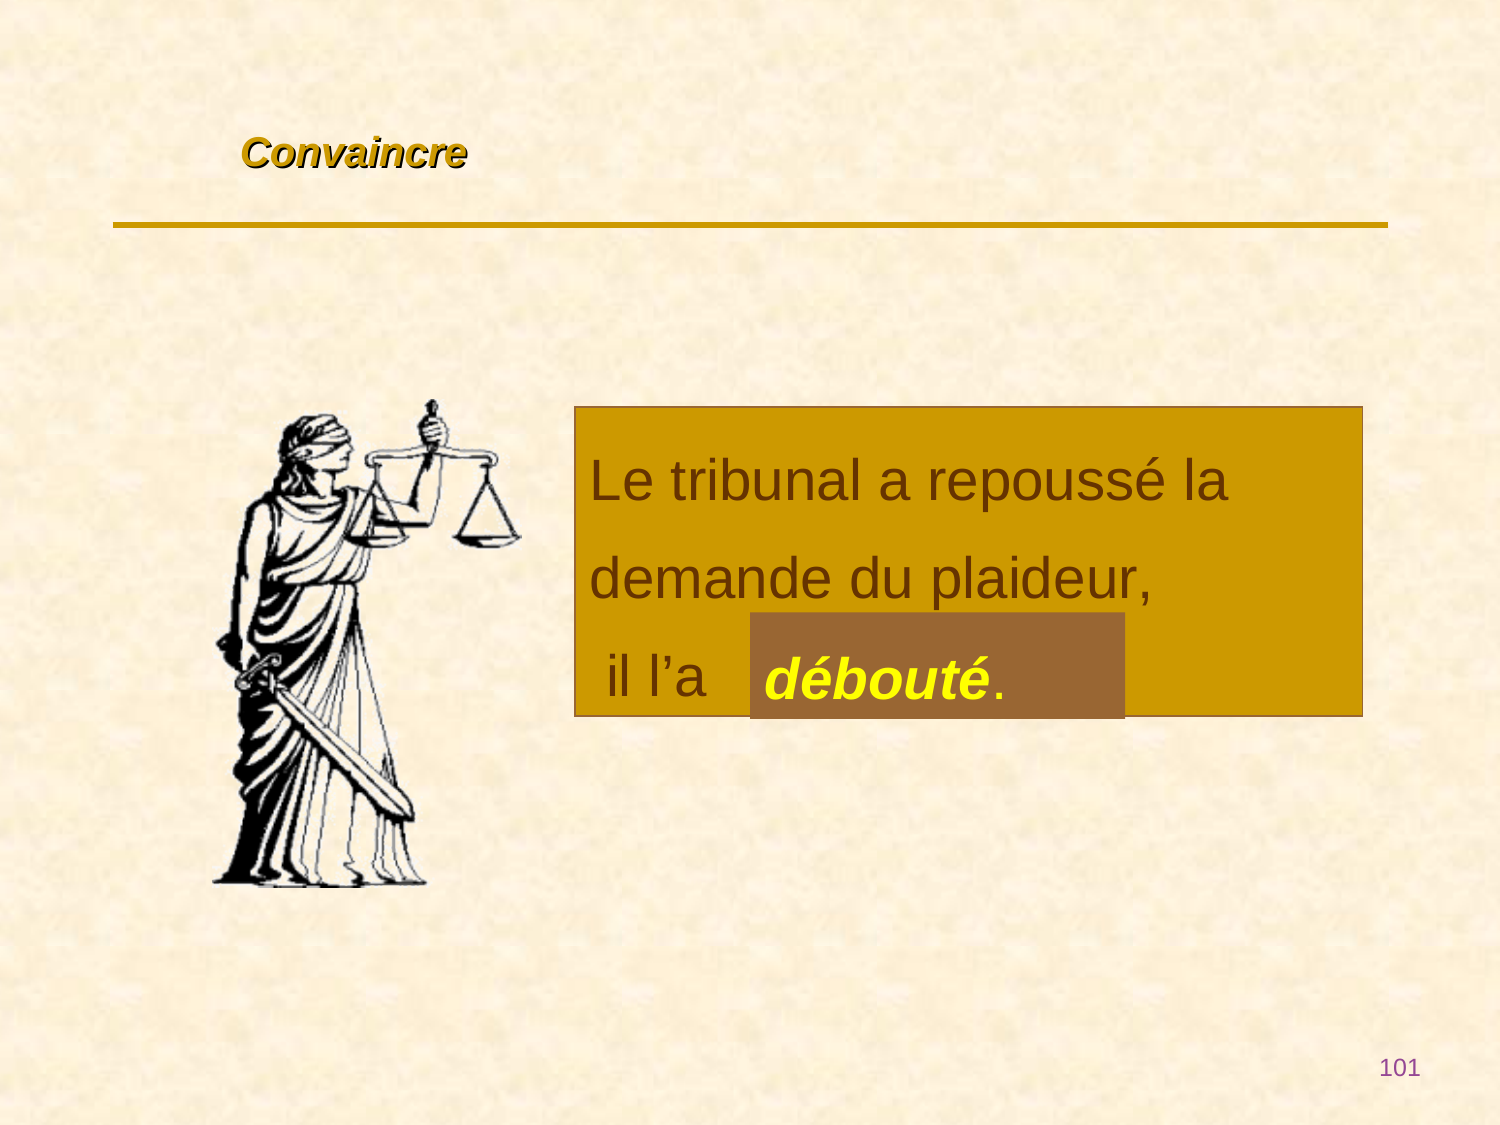

Convaincre
Le tribunal a repoussé la demande du plaideur,
 il l’a 		…
débouté.
101